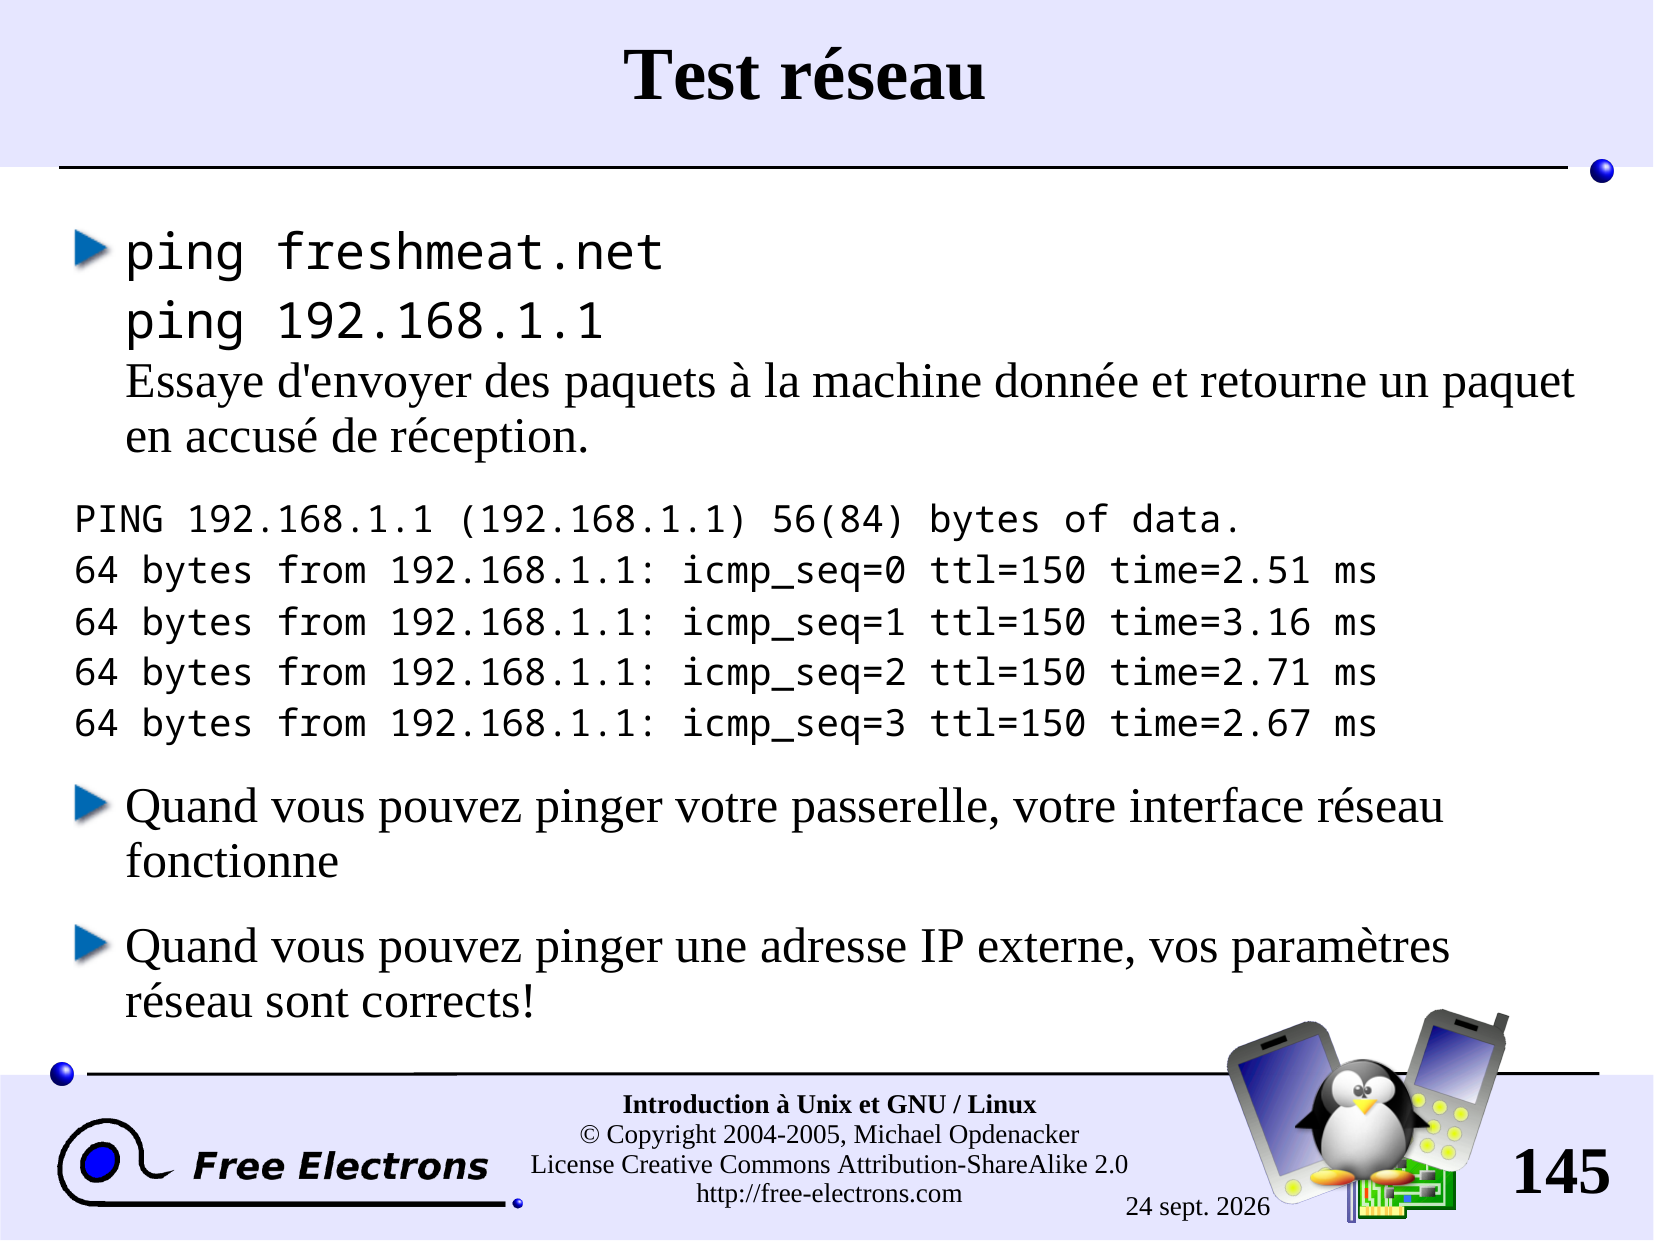

# Test réseau
ping freshmeat.net
ping 192.168.1.1
Essaye d'envoyer des paquets à la machine donnée et retourne un paquet en accusé de réception.
PING 192.168.1.1 (192.168.1.1) 56(84) bytes of data.
64 bytes from 192.168.1.1: icmp_seq=0 ttl=150 time=2.51 ms
64 bytes from 192.168.1.1: icmp_seq=1 ttl=150 time=3.16 ms
64 bytes from 192.168.1.1: icmp_seq=2 ttl=150 time=2.71 ms
64 bytes from 192.168.1.1: icmp_seq=3 ttl=150 time=2.67 ms
Quand vous pouvez pinger votre passerelle, votre interface réseau fonctionne
Quand vous pouvez pinger une adresse IP externe, vos paramètres réseau sont corrects!